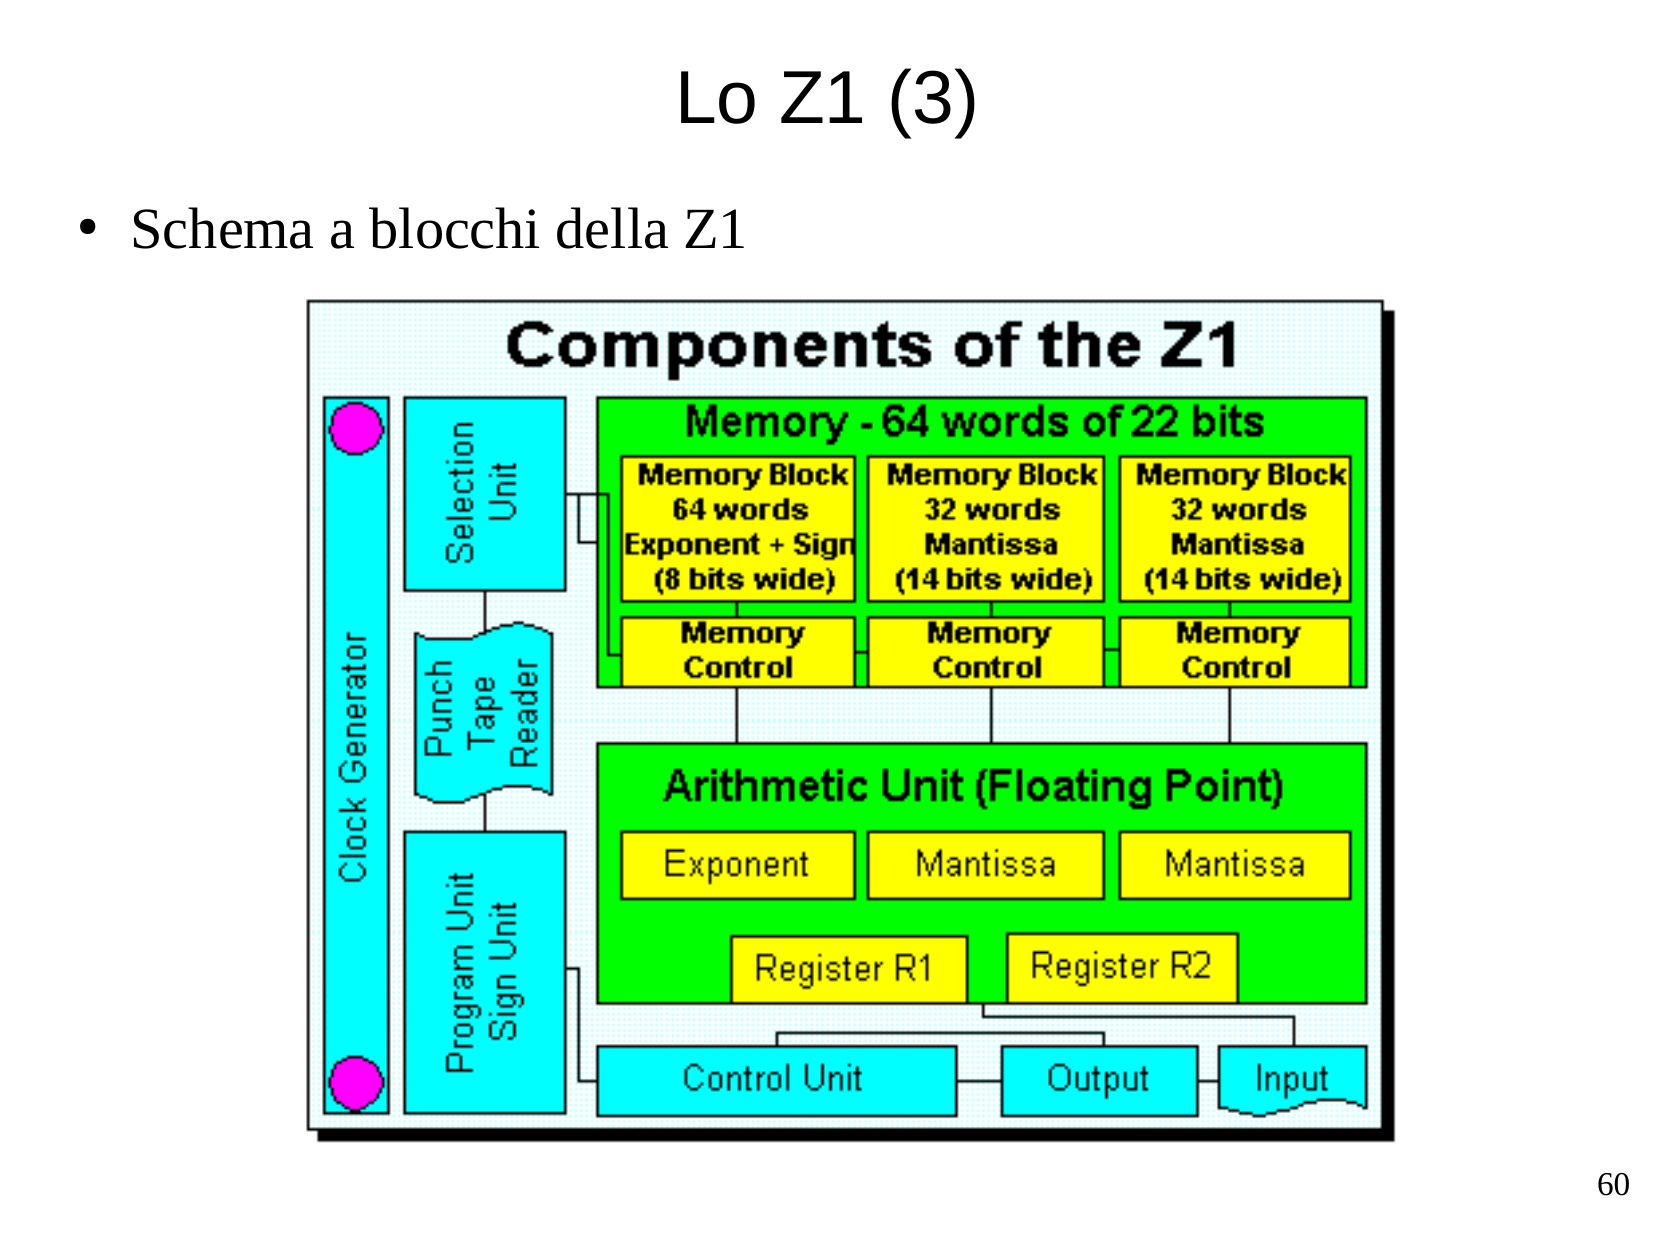

# Lo Z1 (3)
Schema a blocchi della Z1